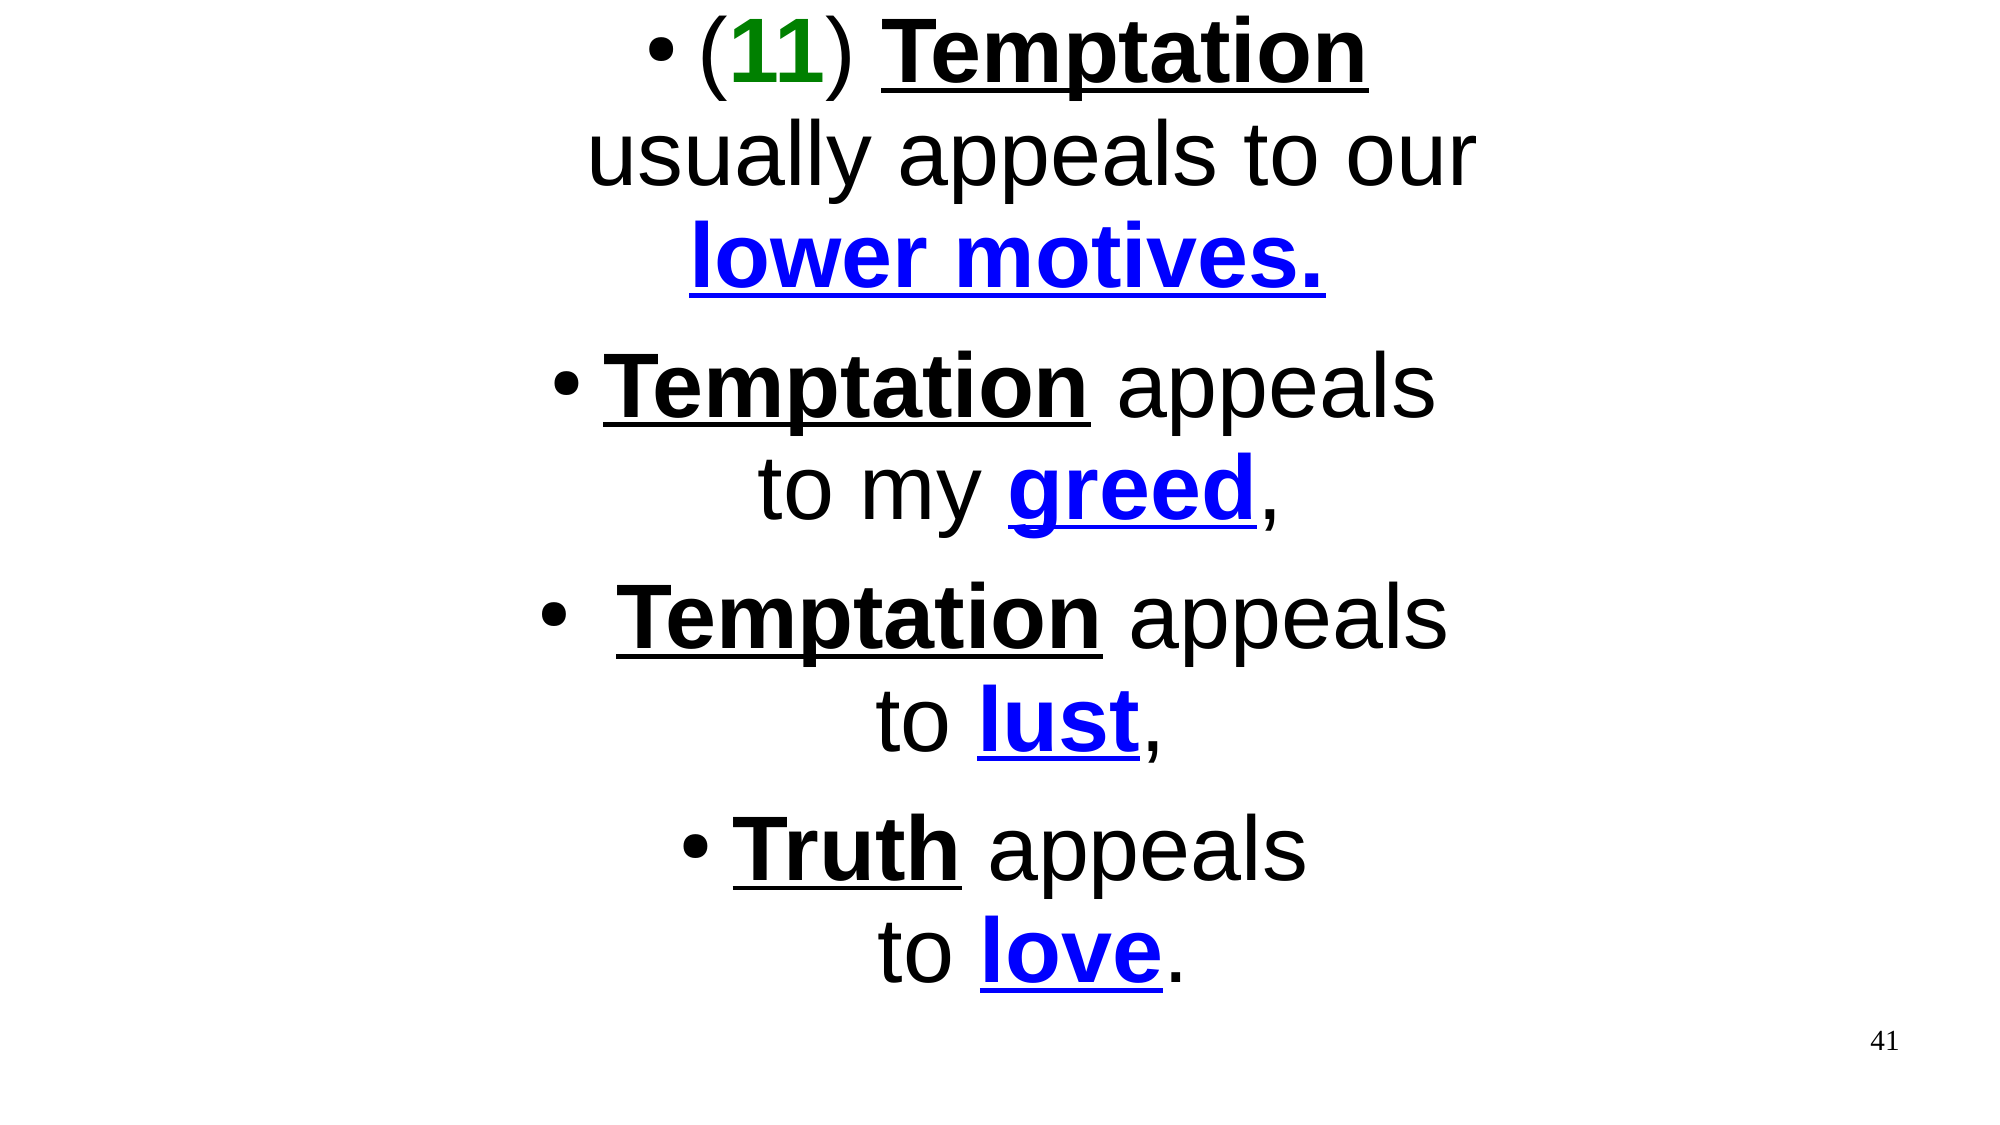

# (11) Temptation usually appeals to our lower motives.
Temptation appeals
to my greed,
 Temptation appeals
to lust,
Truth appeals
to love.
41